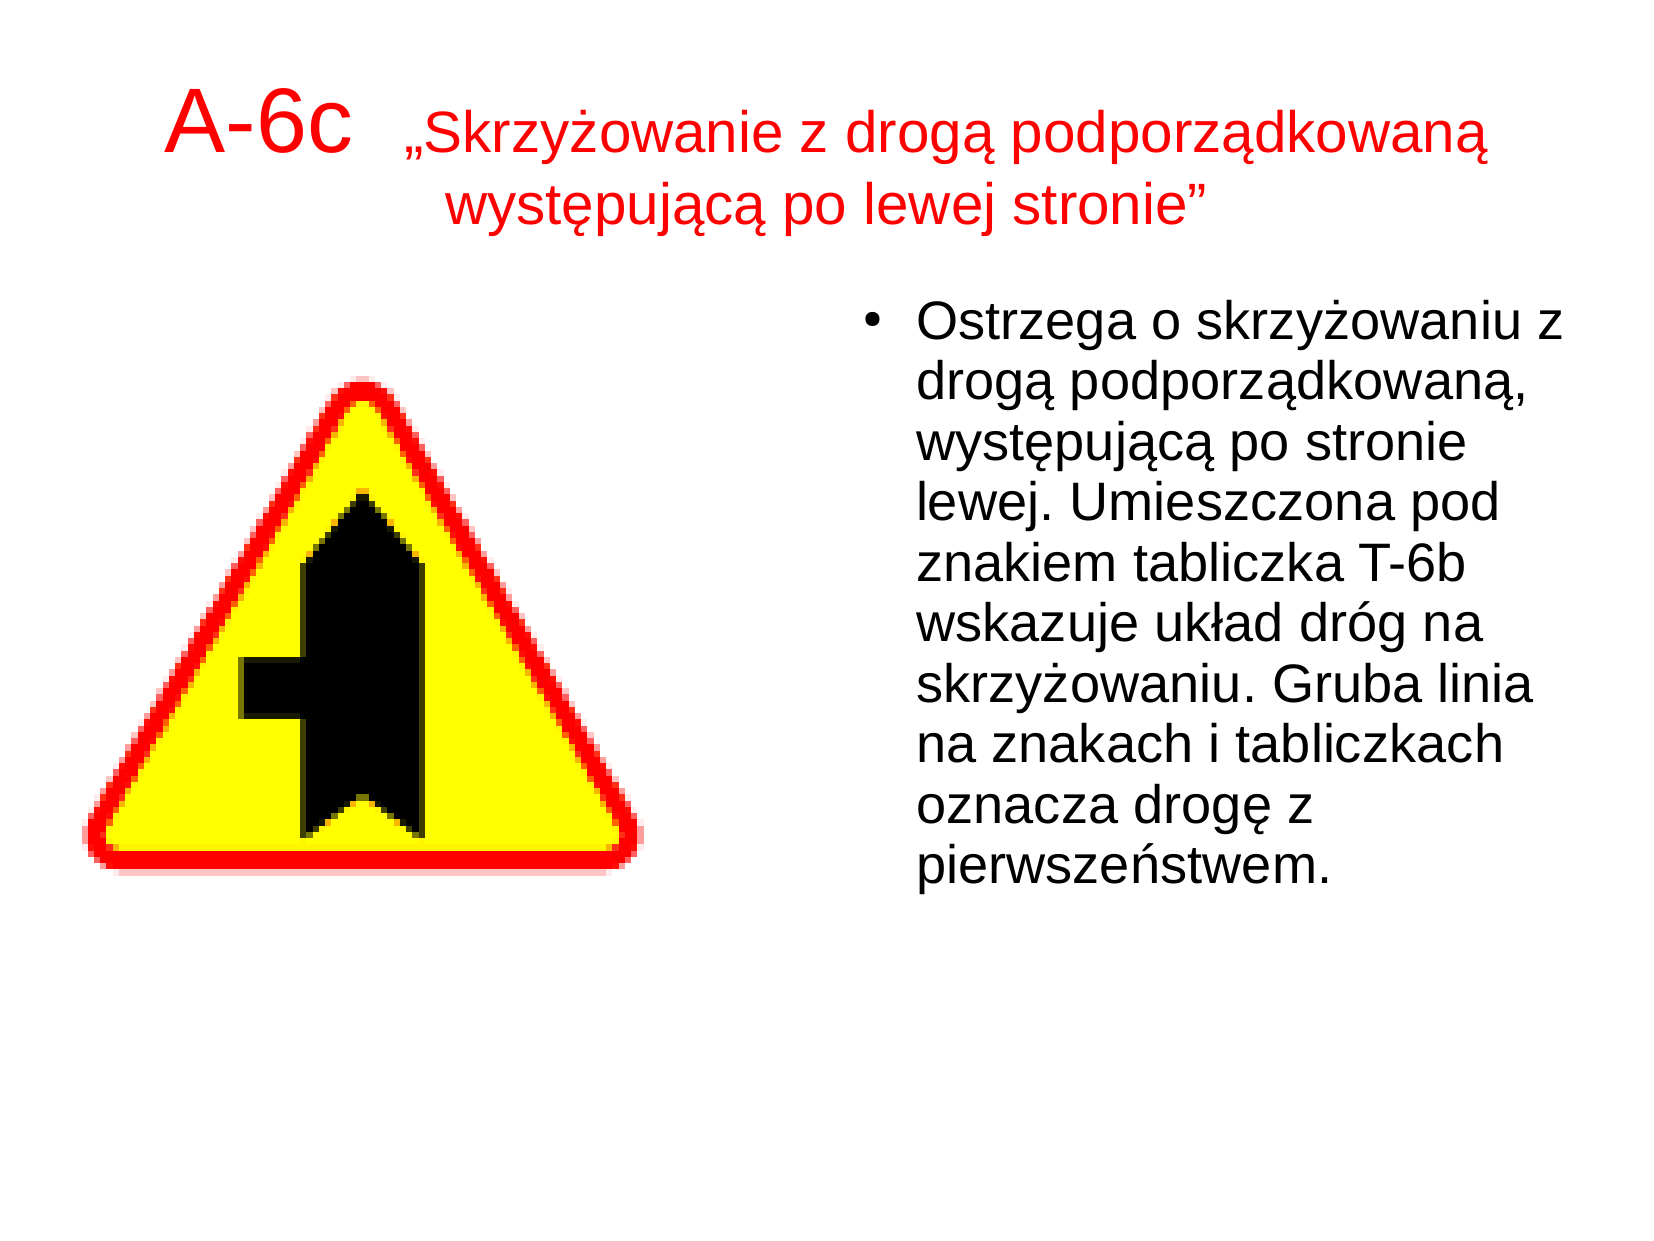

# A-6c „Skrzyżowanie z drogą podporządkowaną występującą po lewej stronie”
Ostrzega o skrzyżowaniu z drogą podporządkowaną, występującą po stronie lewej. Umieszczona pod znakiem tabliczka T-6b wskazuje układ dróg na skrzyżowaniu. Gruba linia na znakach i tabliczkach oznacza drogę z pierwszeństwem.